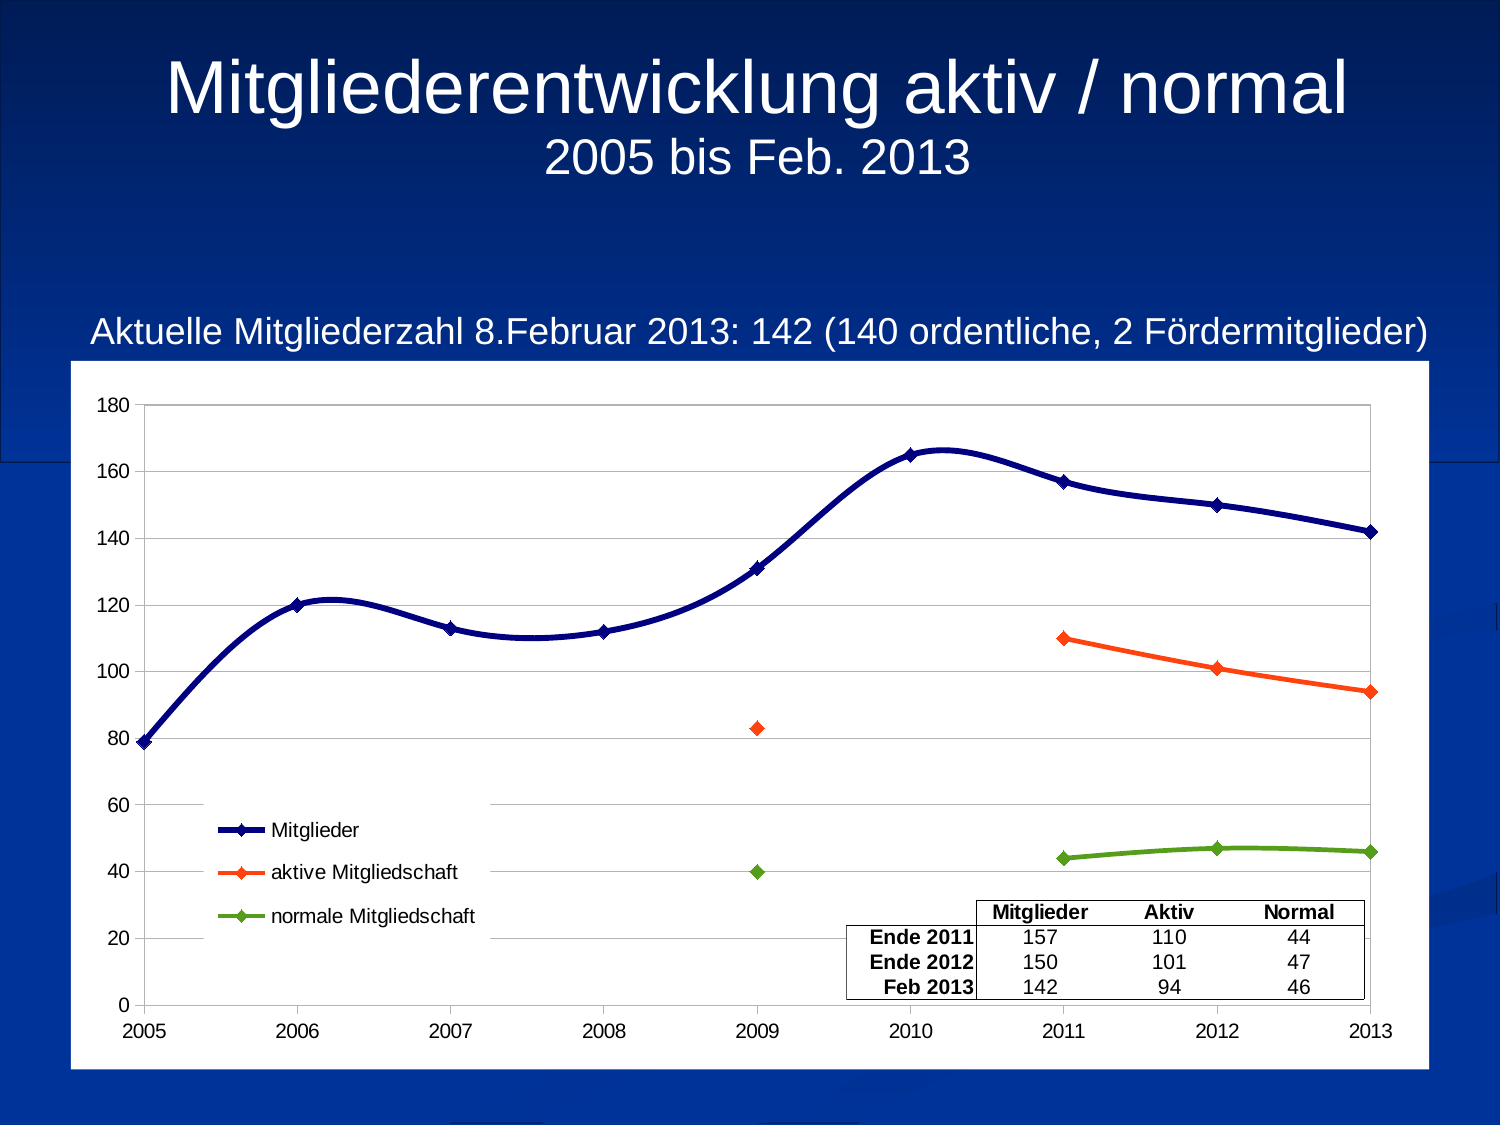

# Mitgliederentwicklung aktiv / normal 2005 bis Feb. 2013
Aktuelle Mitgliederzahl 8.Februar 2013: 142 (140 ordentliche, 2 Fördermitglieder)
### Chart
| Category | Mitglieder | aktive Mitgliedschaft | normale Mitgliedschaft |
|---|---|---|---|
| 2005 | 79.0 | None | None |
| 2006 | 120.0 | None | None |
| 2007 | 113.0 | None | None |
| 2008 | 112.0 | None | None |
| 2009 | 131.0 | 83.0 | 40.0 |
| 2010 | 165.0 | None | None |
| 2011 | 157.0 | 110.0 | 44.0 |
| 2012 | 150.0 | 101.0 | 47.0 |
| 2013 | 142.0 | 94.0 | 46.0 |